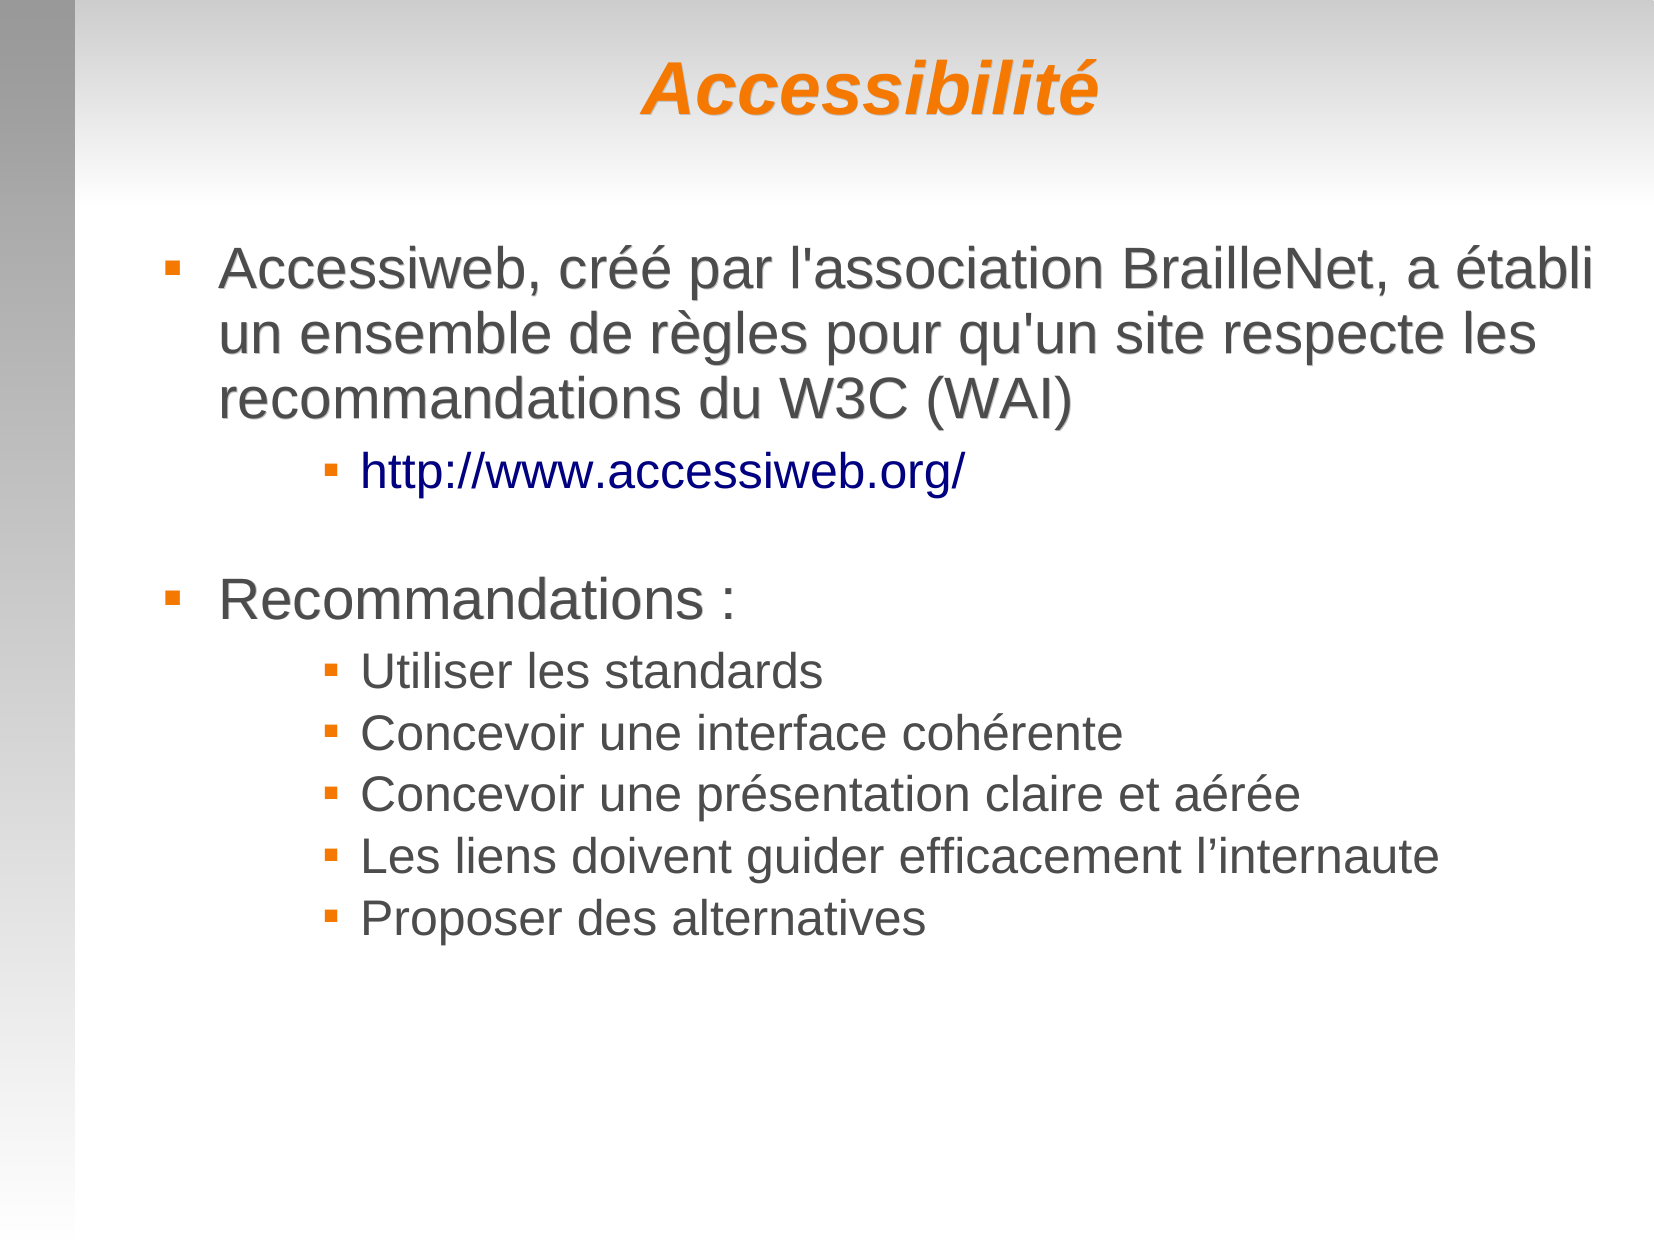

# Accessibilité
Accessiweb, créé par l'association BrailleNet, a établi un ensemble de règles pour qu'un site respecte les recommandations du W3C (WAI)
http://www.accessiweb.org/
Recommandations :
Utiliser les standards
Concevoir une interface cohérente
Concevoir une présentation claire et aérée
Les liens doivent guider efficacement l’internaute
Proposer des alternatives